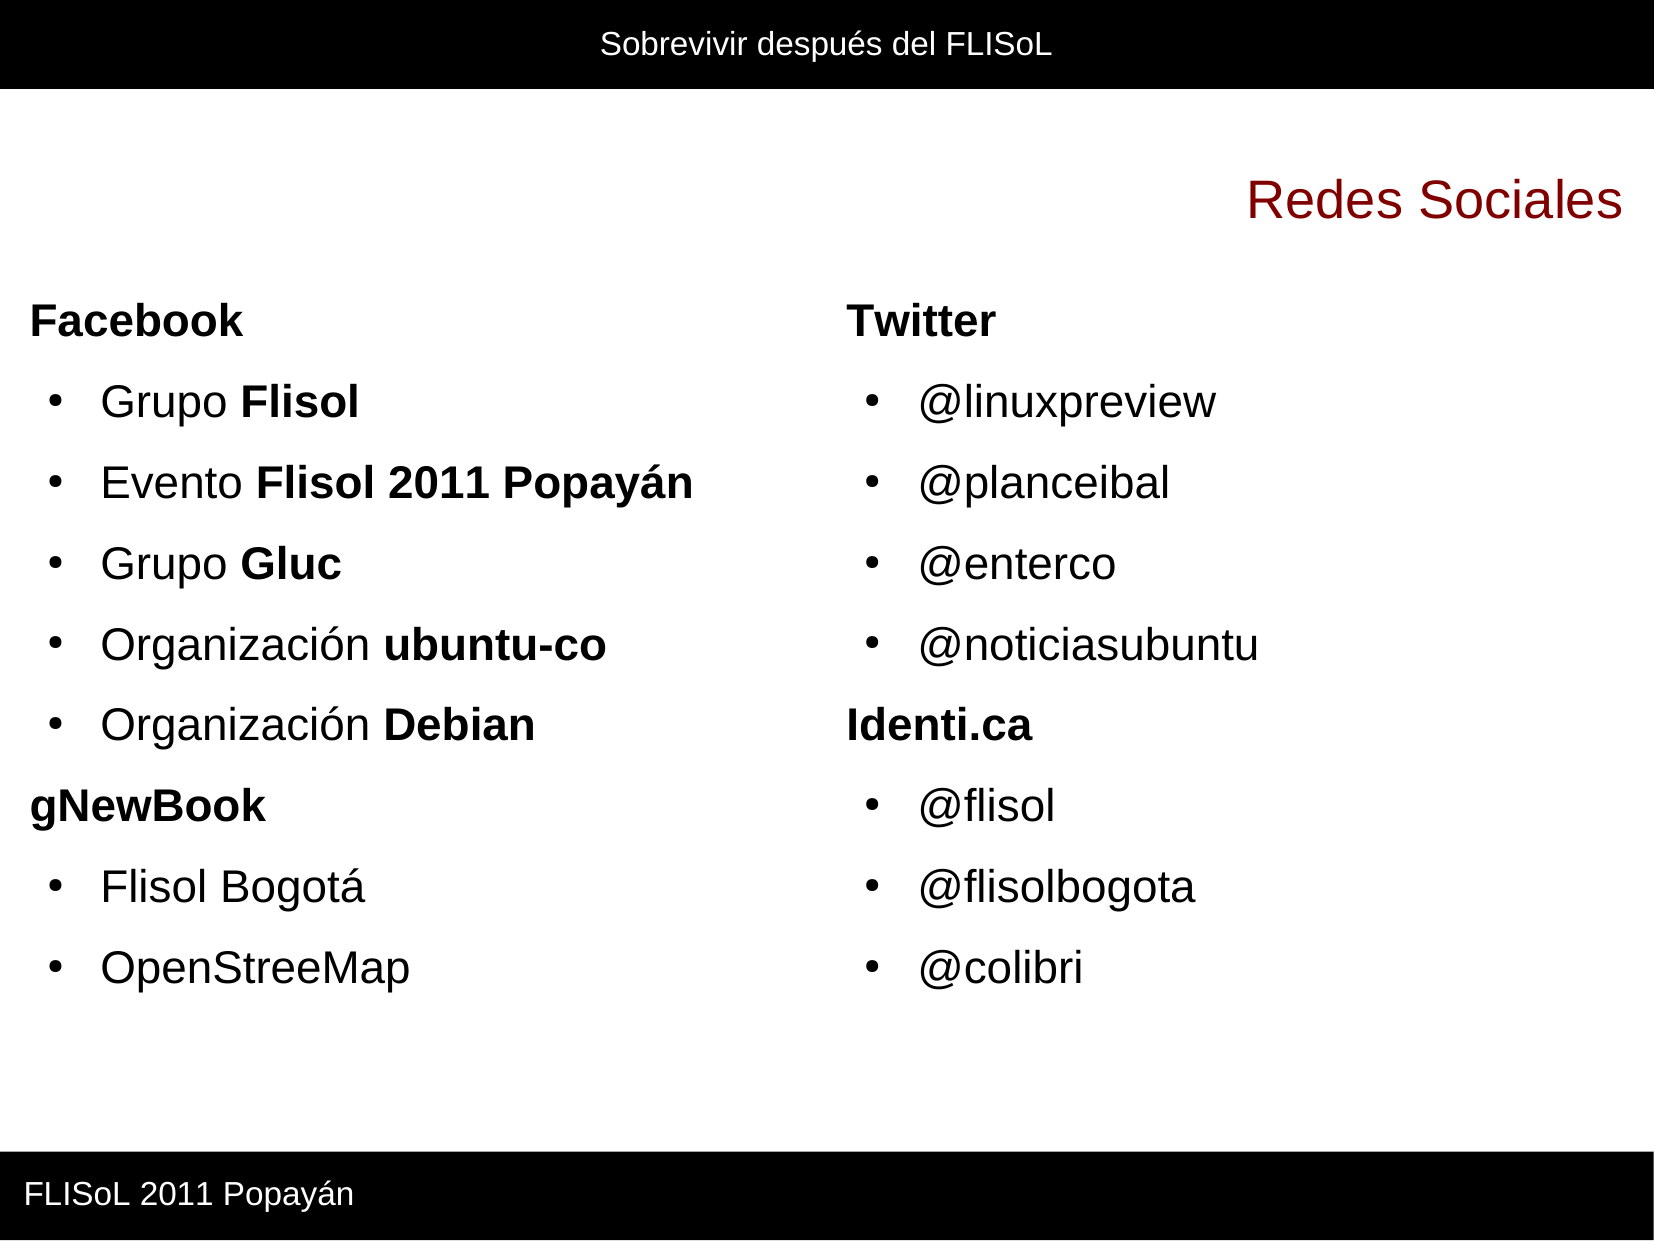

# Redes Sociales
Facebook
Grupo Flisol
Evento Flisol 2011 Popayán
Grupo Gluc
Organización ubuntu-co
Organización Debian
gNewBook
Flisol Bogotá
OpenStreeMap
Twitter
@linuxpreview
@planceibal
@enterco
@noticiasubuntu
Identi.ca
@flisol
@flisolbogota
@colibri